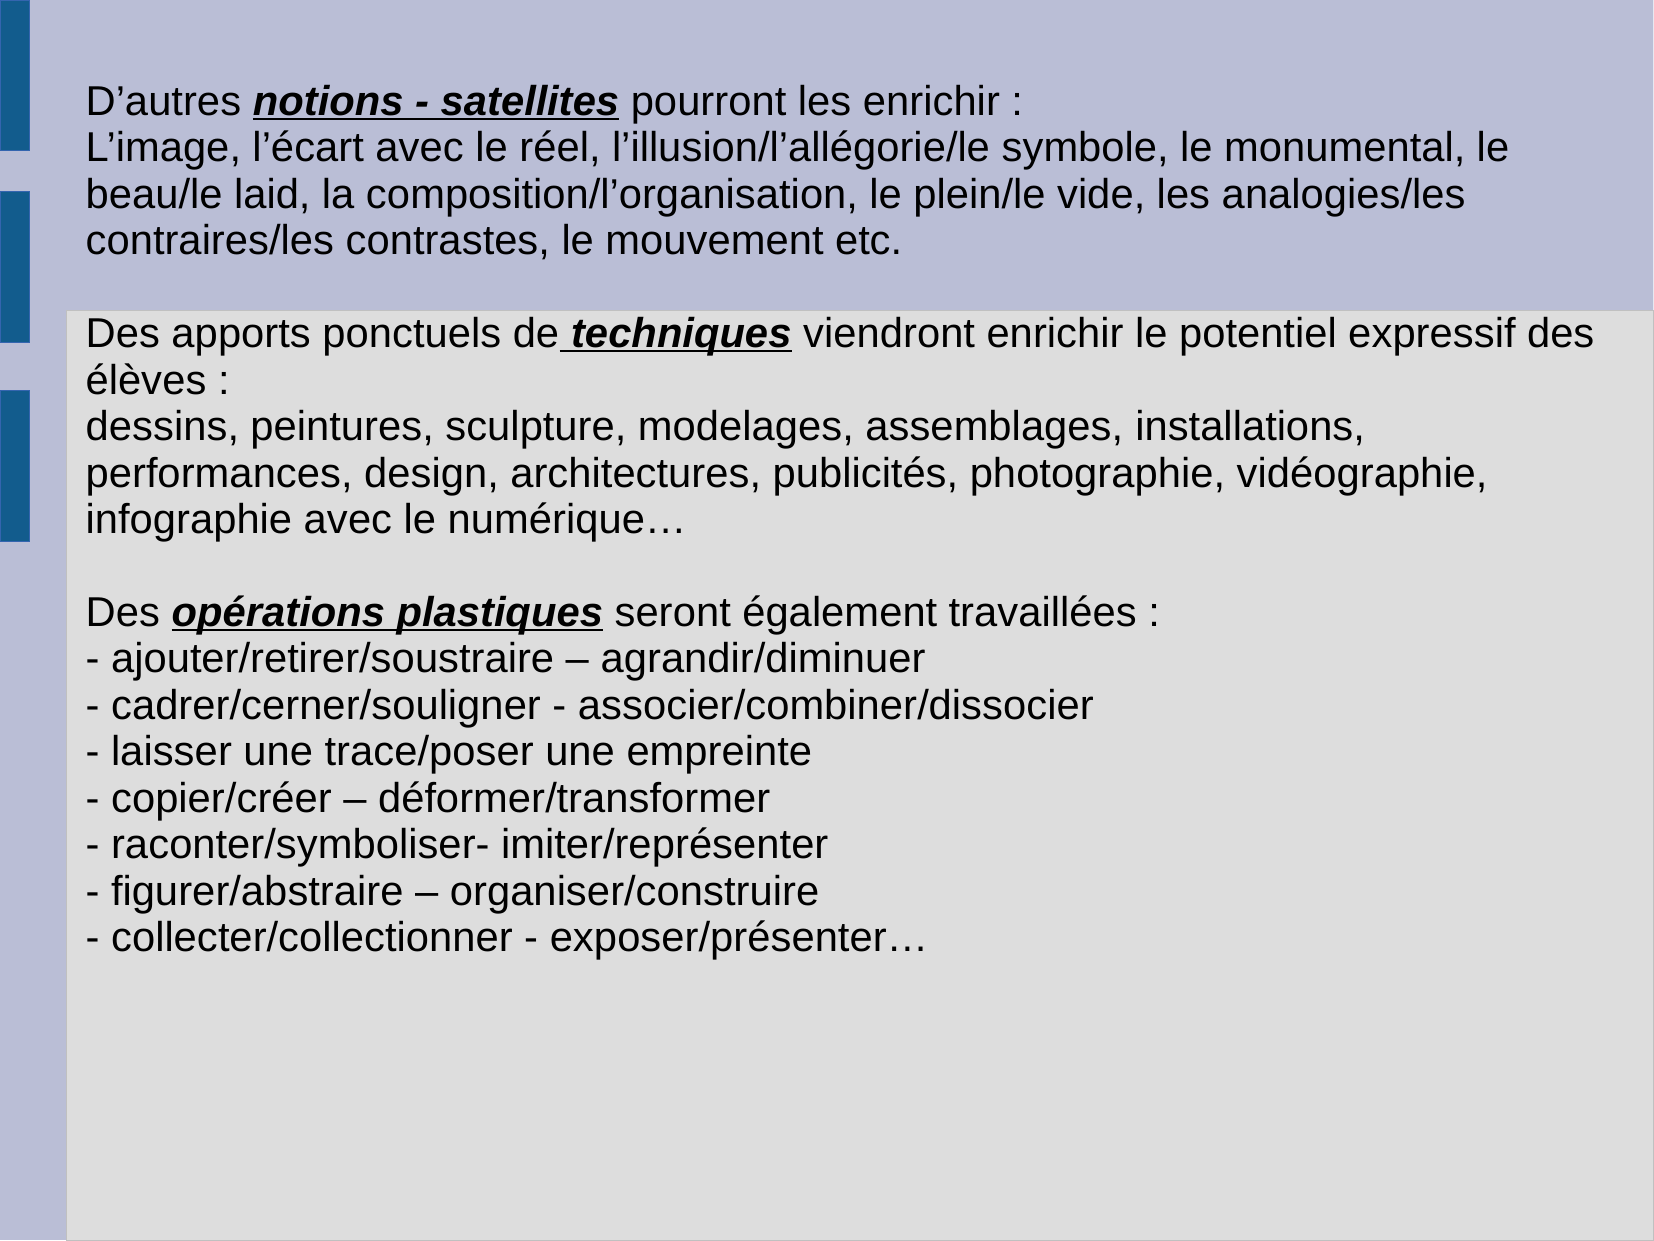

D’autres notions - satellites pourront les enrichir :
L’image, l’écart avec le réel, l’illusion/l’allégorie/le symbole, le monumental, le beau/le laid, la composition/l’organisation, le plein/le vide, les analogies/les contraires/les contrastes, le mouvement etc.
Des apports ponctuels de techniques viendront enrichir le potentiel expressif des élèves :
dessins, peintures, sculpture, modelages, assemblages, installations, performances, design, architectures, publicités, photographie, vidéographie, infographie avec le numérique…
Des opérations plastiques seront également travaillées :
- ajouter/retirer/soustraire – agrandir/diminuer
- cadrer/cerner/souligner - associer/combiner/dissocier
- laisser une trace/poser une empreinte
- copier/créer – déformer/transformer
- raconter/symboliser- imiter/représenter
- figurer/abstraire – organiser/construire
- collecter/collectionner - exposer/présenter…